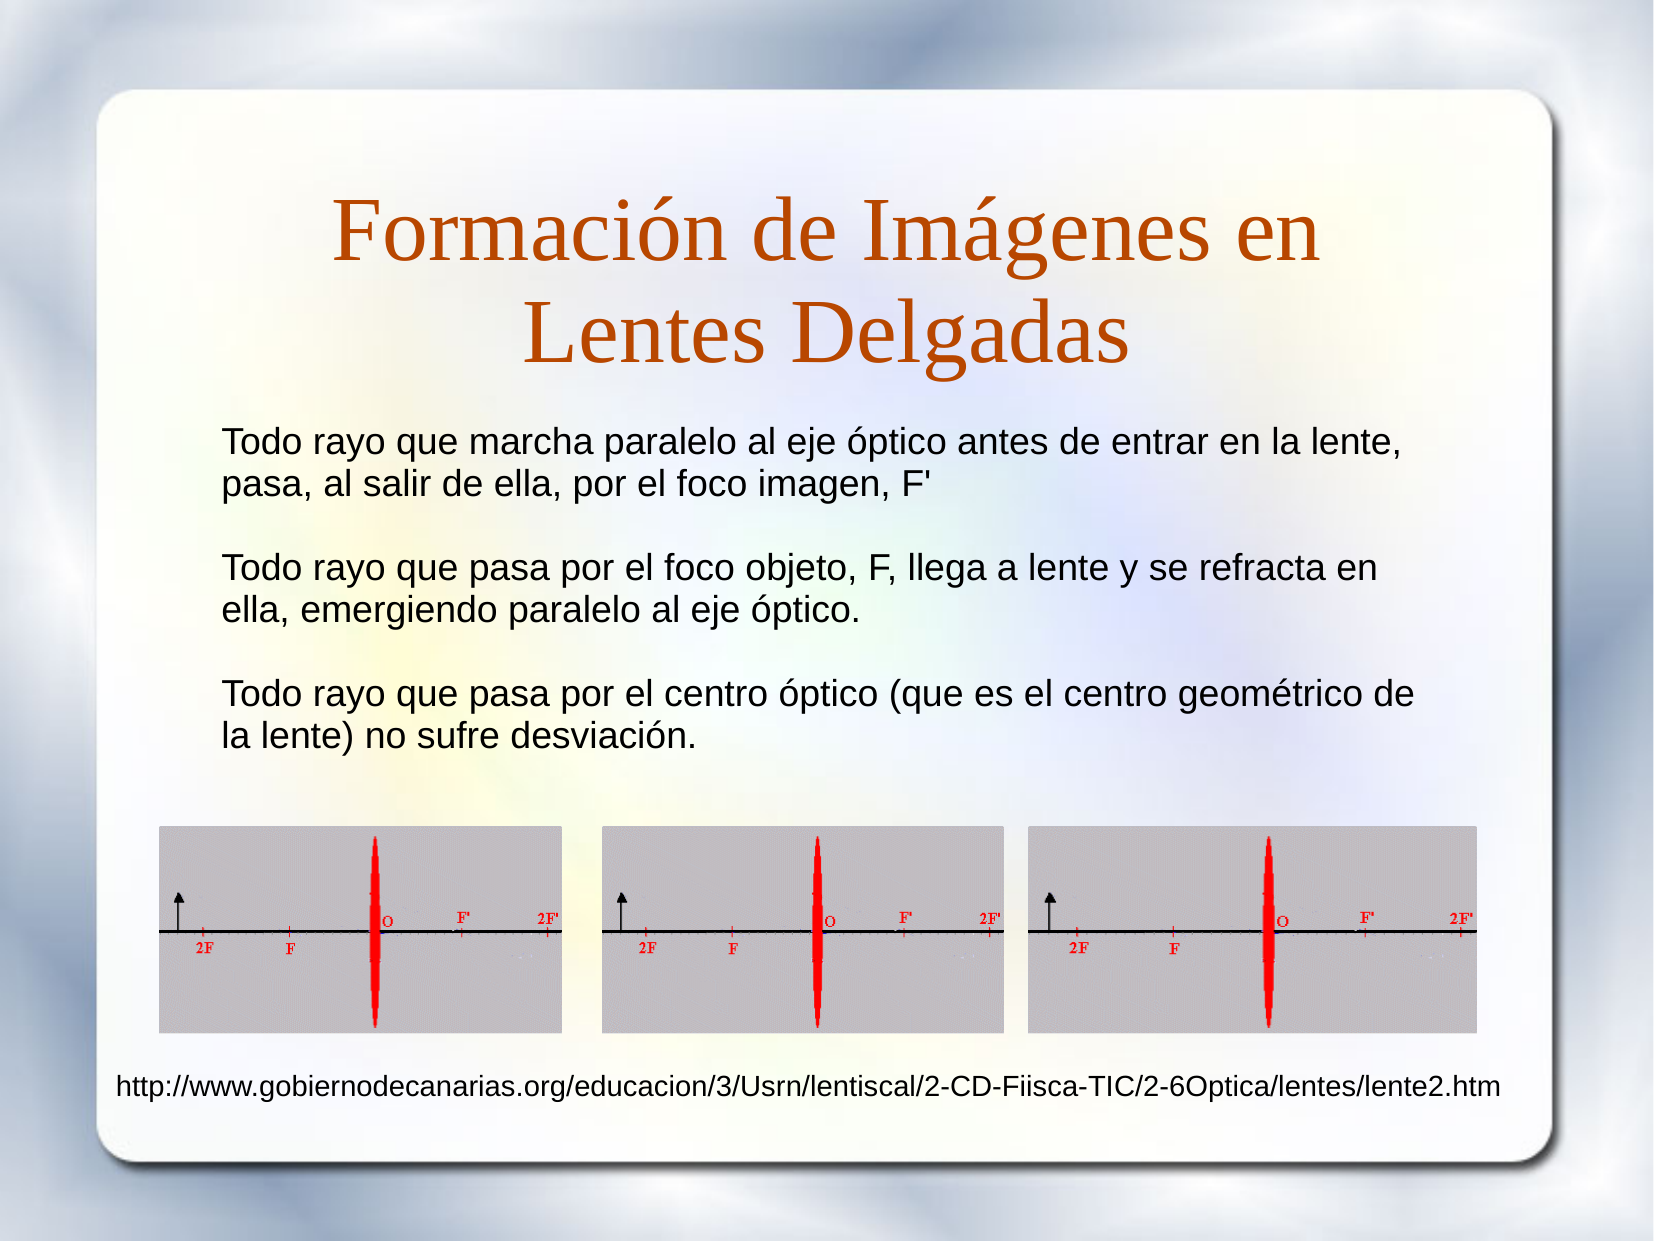

# Formación de Imágenes en Lentes Delgadas
Todo rayo que marcha paralelo al eje óptico antes de entrar en la lente, pasa, al salir de ella, por el foco imagen, F'
Todo rayo que pasa por el foco objeto, F, llega a lente y se refracta en ella, emergiendo paralelo al eje óptico.
Todo rayo que pasa por el centro óptico (que es el centro geométrico de la lente) no sufre desviación.
http://www.gobiernodecanarias.org/educacion/3/Usrn/lentiscal/2-CD-Fiisca-TIC/2-6Optica/lentes/lente2.htm